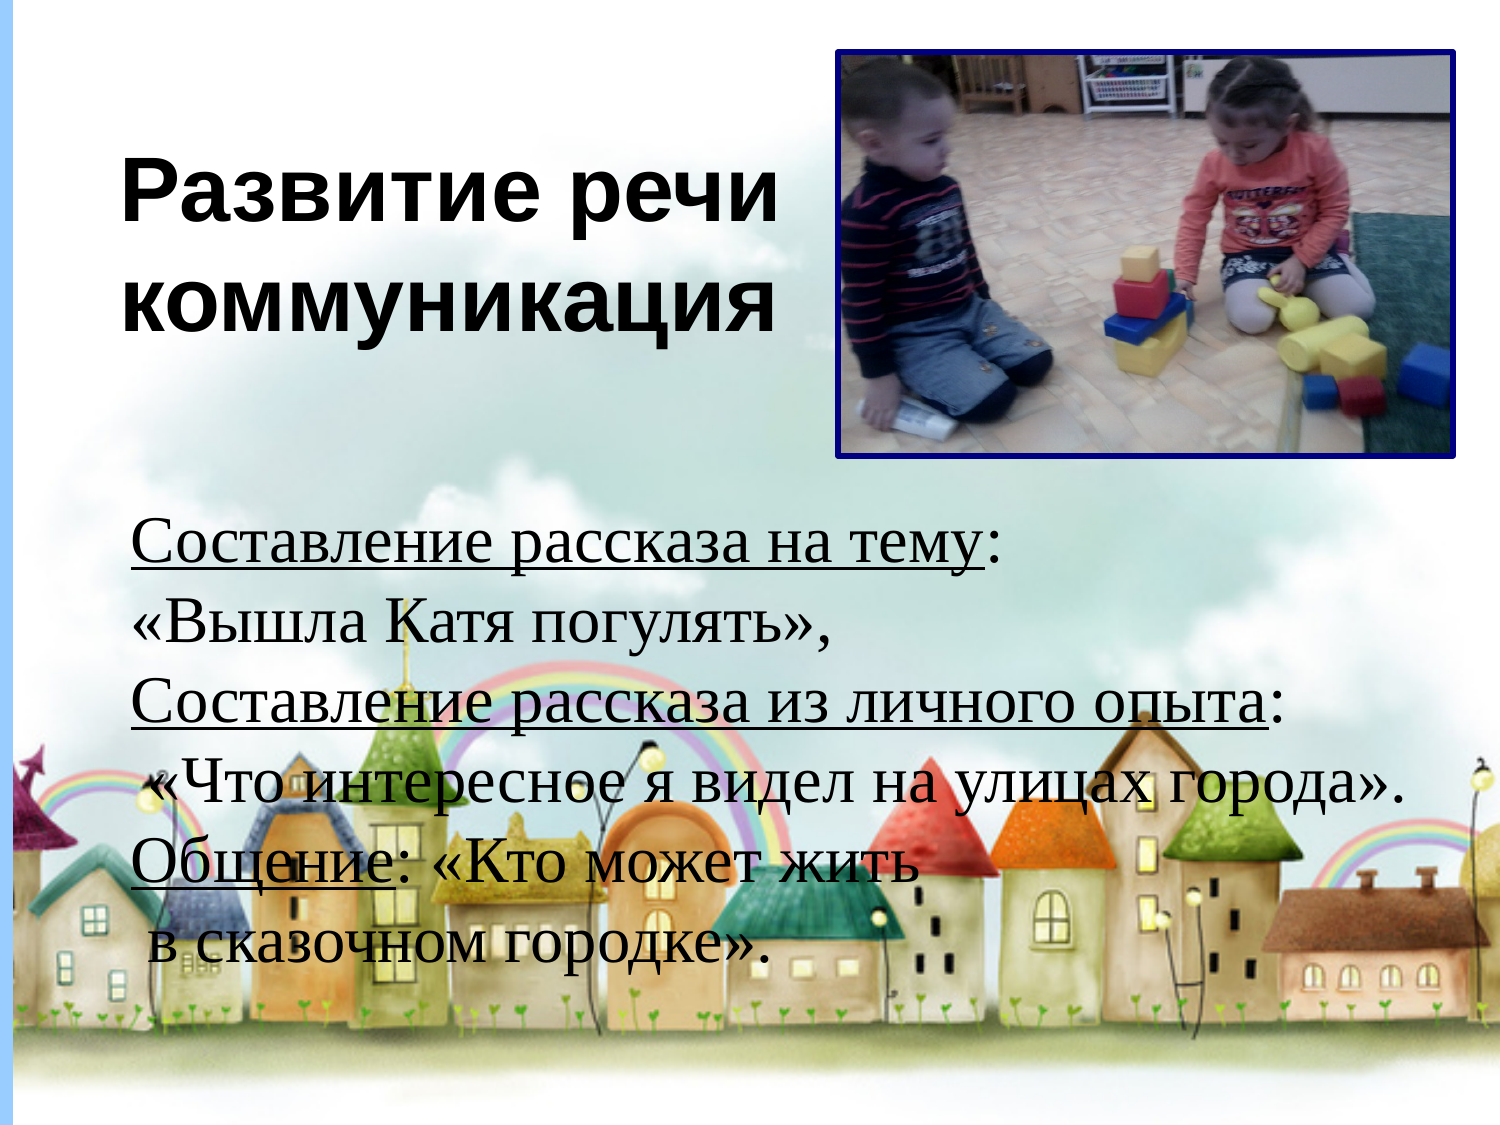

Развитие речи
коммуникация
Составление рассказа на тему:
«Вышла Катя погулять»,
Составление рассказа из личного опыта:
 «Что интересное я видел на улицах города».
Общение: «Кто может жить
 в сказочном городке».